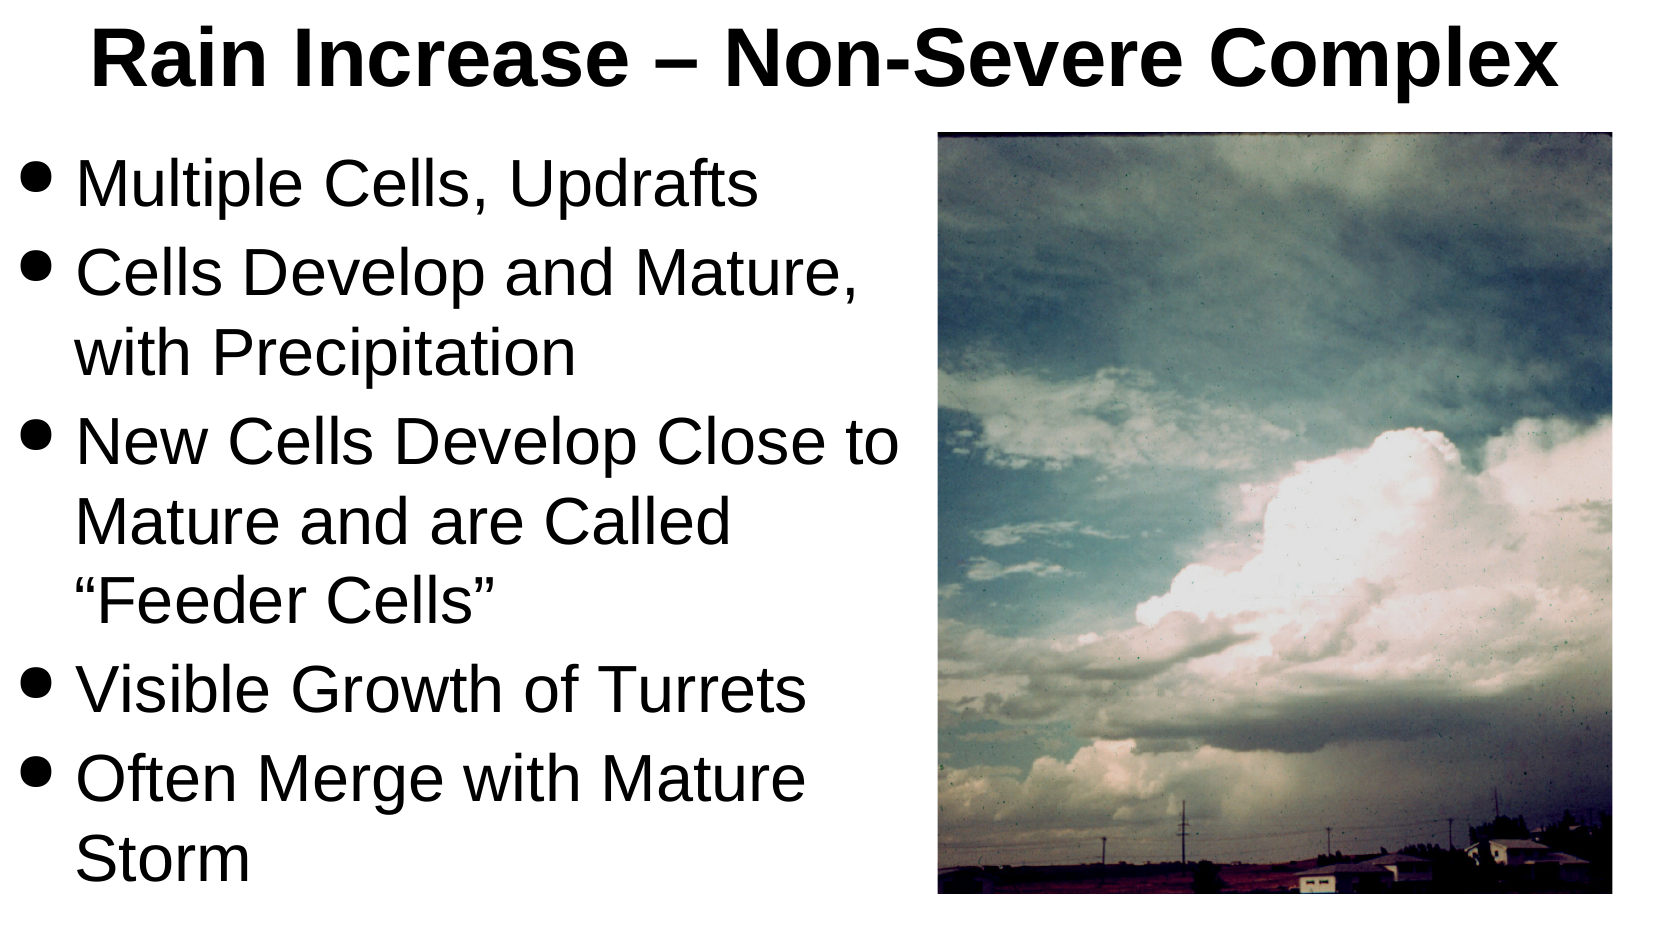

# Rain Increase – Non-Severe Complex
 Multiple Cells, Updrafts
 Cells Develop and Mature, with Precipitation
 New Cells Develop Close to Mature and are Called “Feeder Cells”
 Visible Growth of Turrets
 Often Merge with Mature Storm